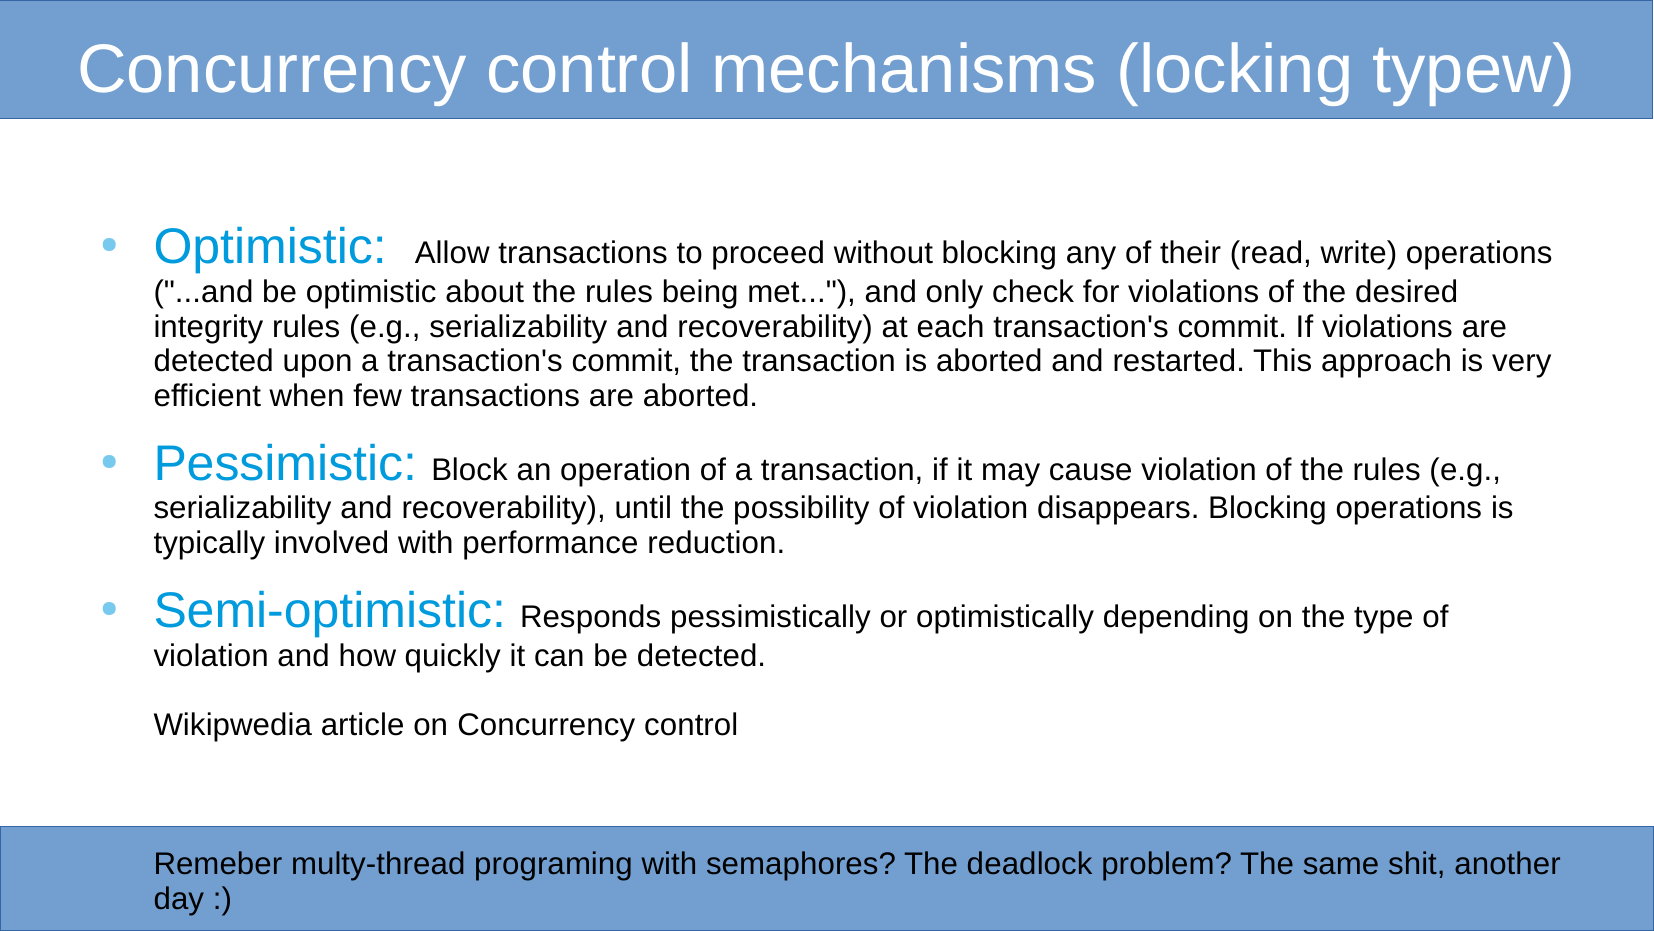

# Concurrency control mechanisms (locking typew)
Optimistic: Allow transactions to proceed without blocking any of their (read, write) operations ("...and be optimistic about the rules being met..."), and only check for violations of the desired integrity rules (e.g., serializability and recoverability) at each transaction's commit. If violations are detected upon a transaction's commit, the transaction is aborted and restarted. This approach is very efficient when few transactions are aborted.
Pessimistic: Block an operation of a transaction, if it may cause violation of the rules (e.g., serializability and recoverability), until the possibility of violation disappears. Blocking operations is typically involved with performance reduction.
Semi-optimistic: Responds pessimistically or optimistically depending on the type of violation and how quickly it can be detected.
Wikipwedia article on Concurrency control
Remeber multy-thread programing with semaphores? The deadlock problem? The same shit, another day :)